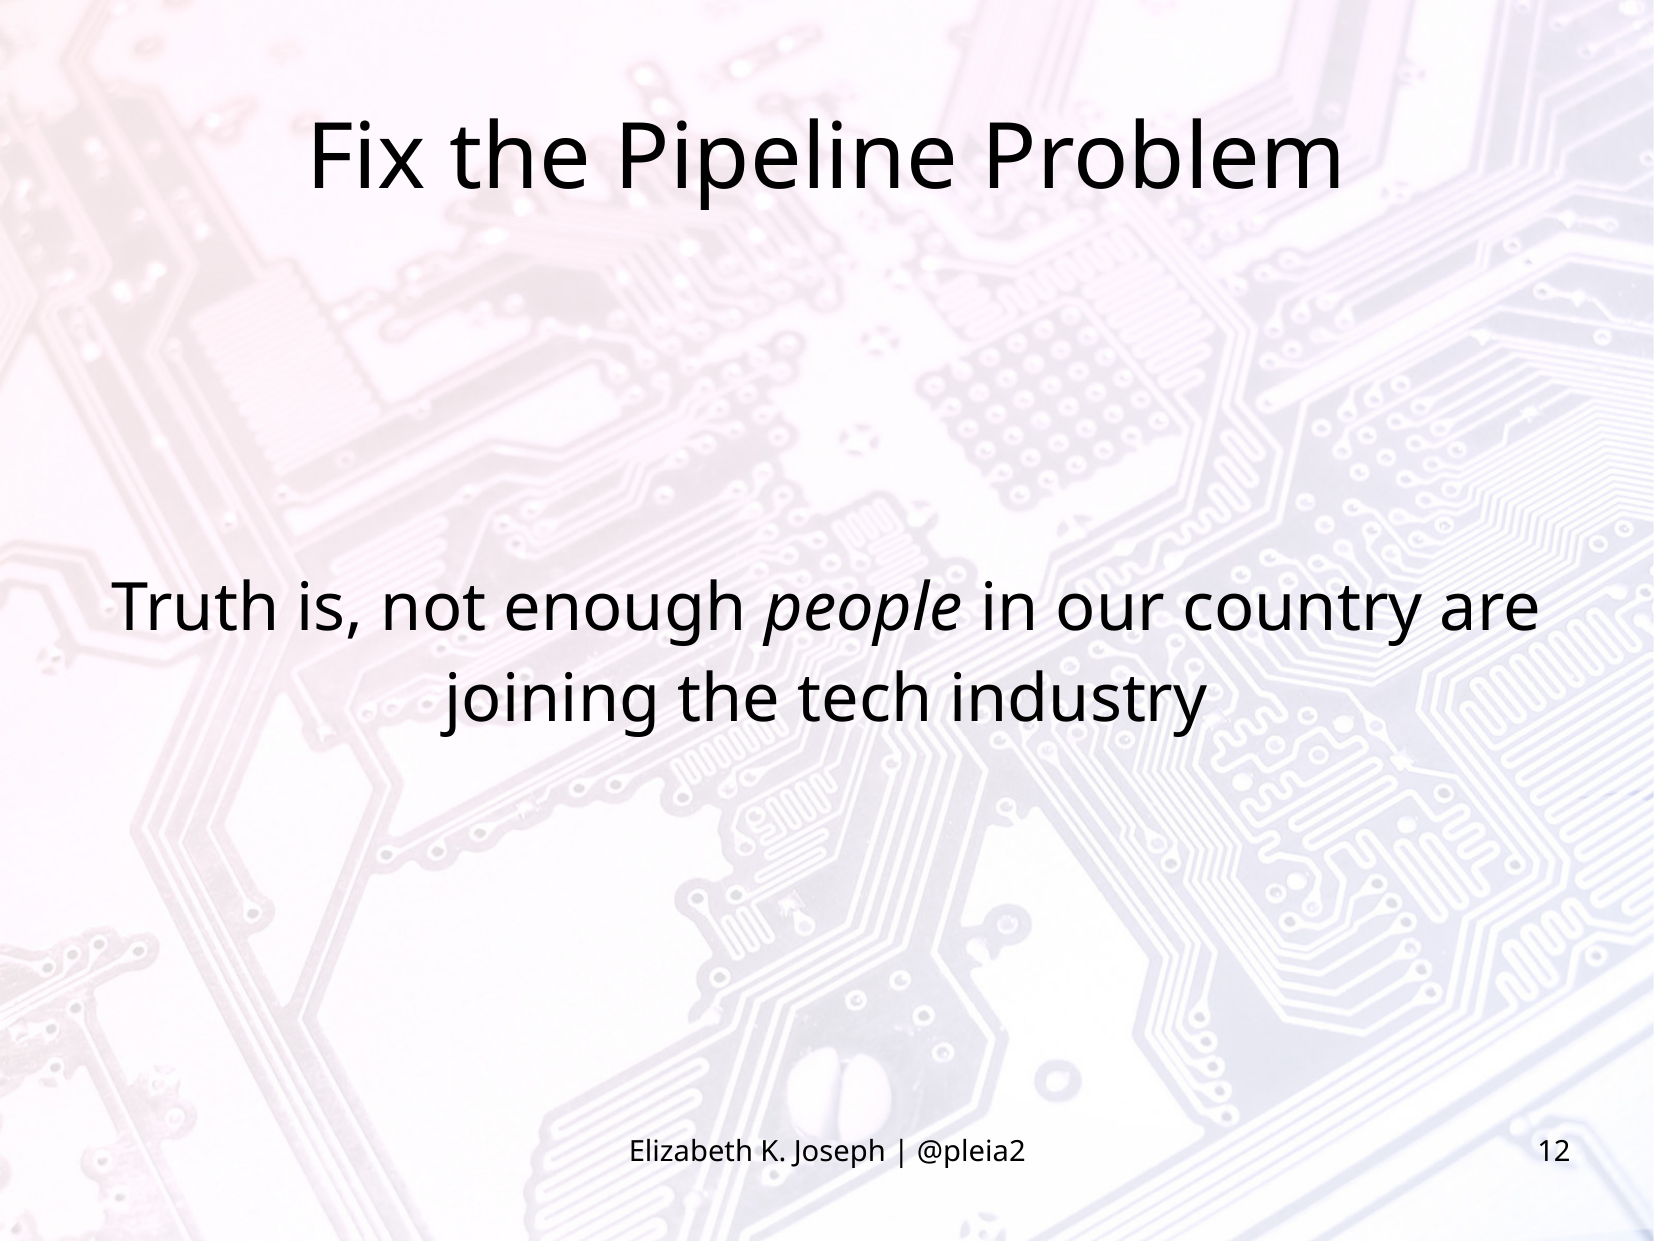

# Fix the Pipeline Problem
Truth is, not enough people in our country are joining the tech industry
Elizabeth K. Joseph | @pleia2
12